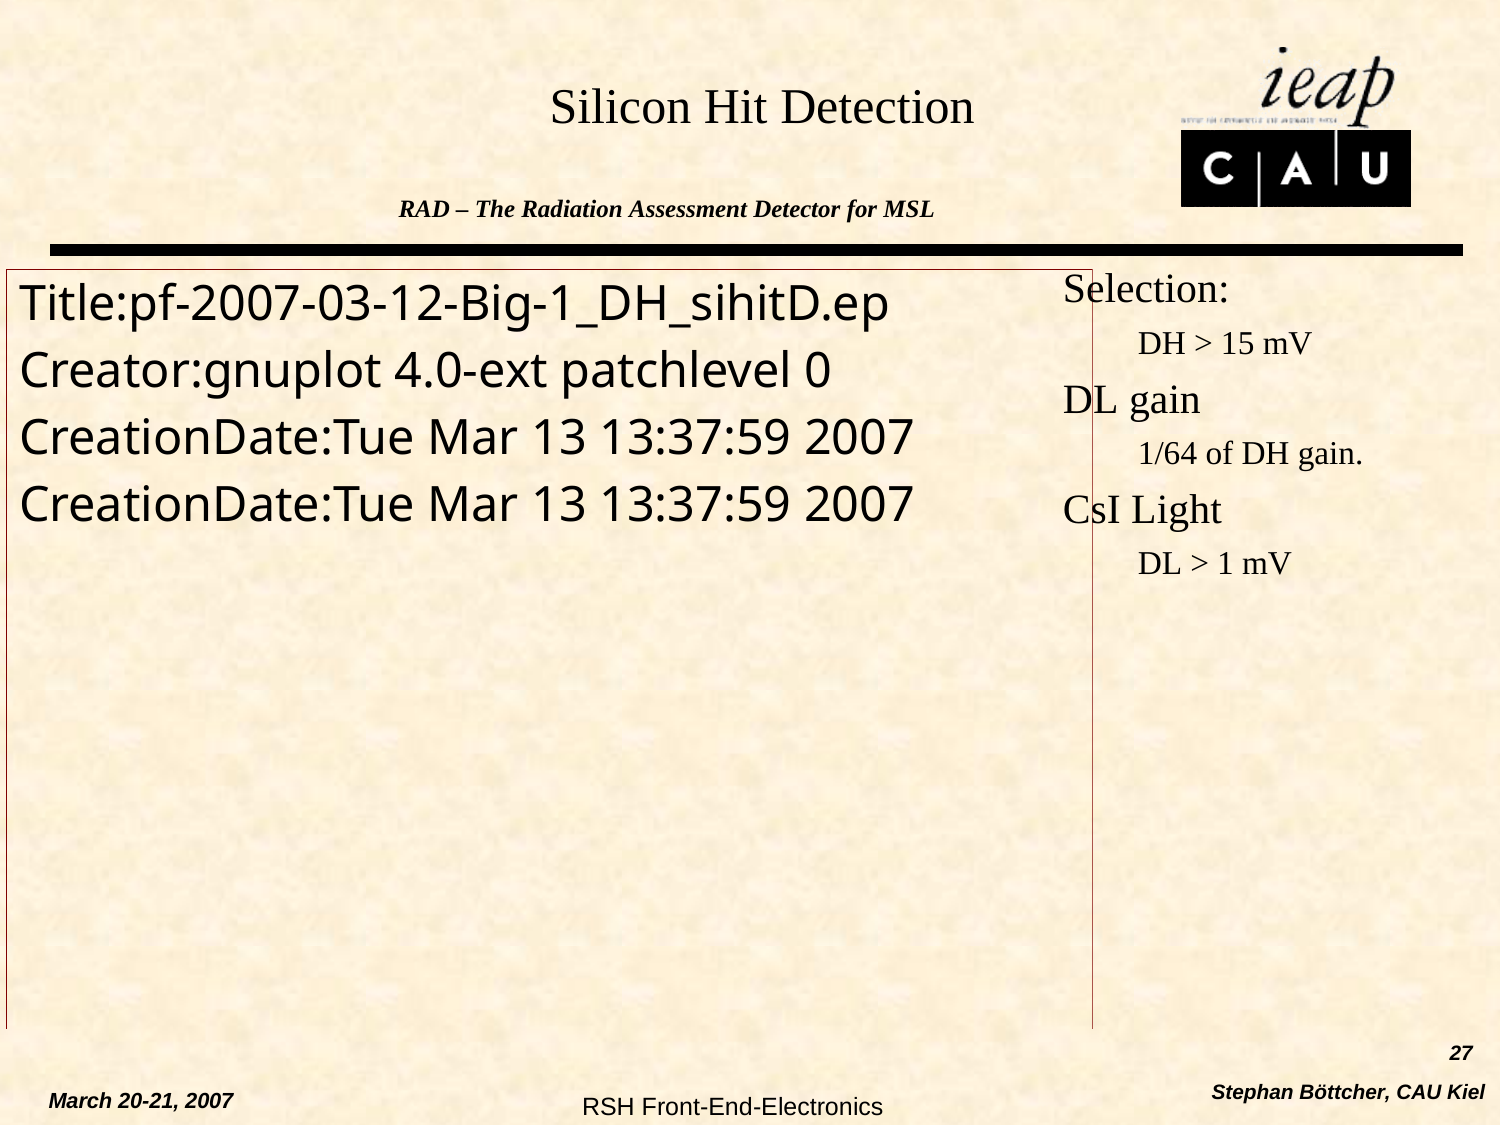

# Silicon Hit Detection
Selection:
DH > 15 mV
DL gain
1/64 of DH gain.
CsI Light
DL > 1 mV
27
March 20, 2007
RSH Front-End-Electronics